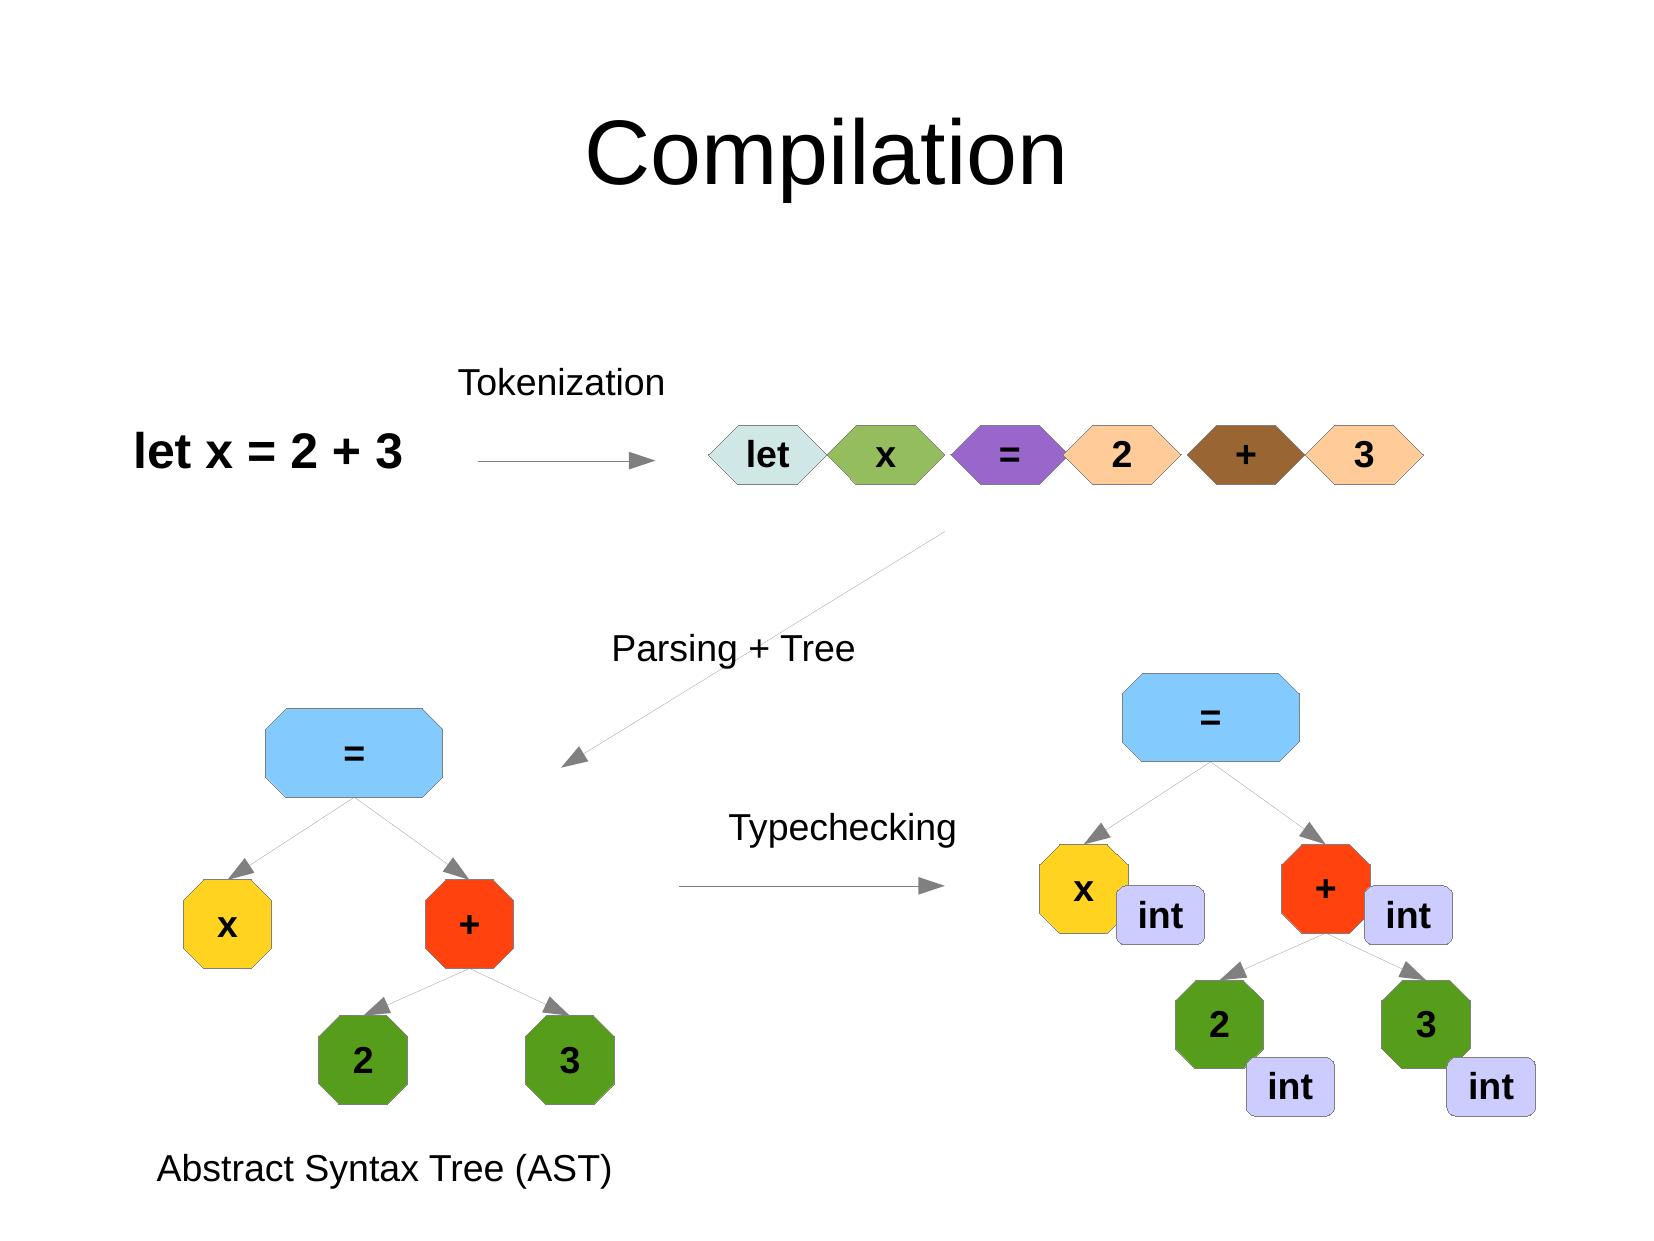

# Compilation
Tokenization
let x = 2 + 3
let
x
=
2
+
3
Parsing + Tree
=
x
+
int
int
2
3
int
int
=
x
+
2
3
Typechecking
Abstract Syntax Tree (AST)